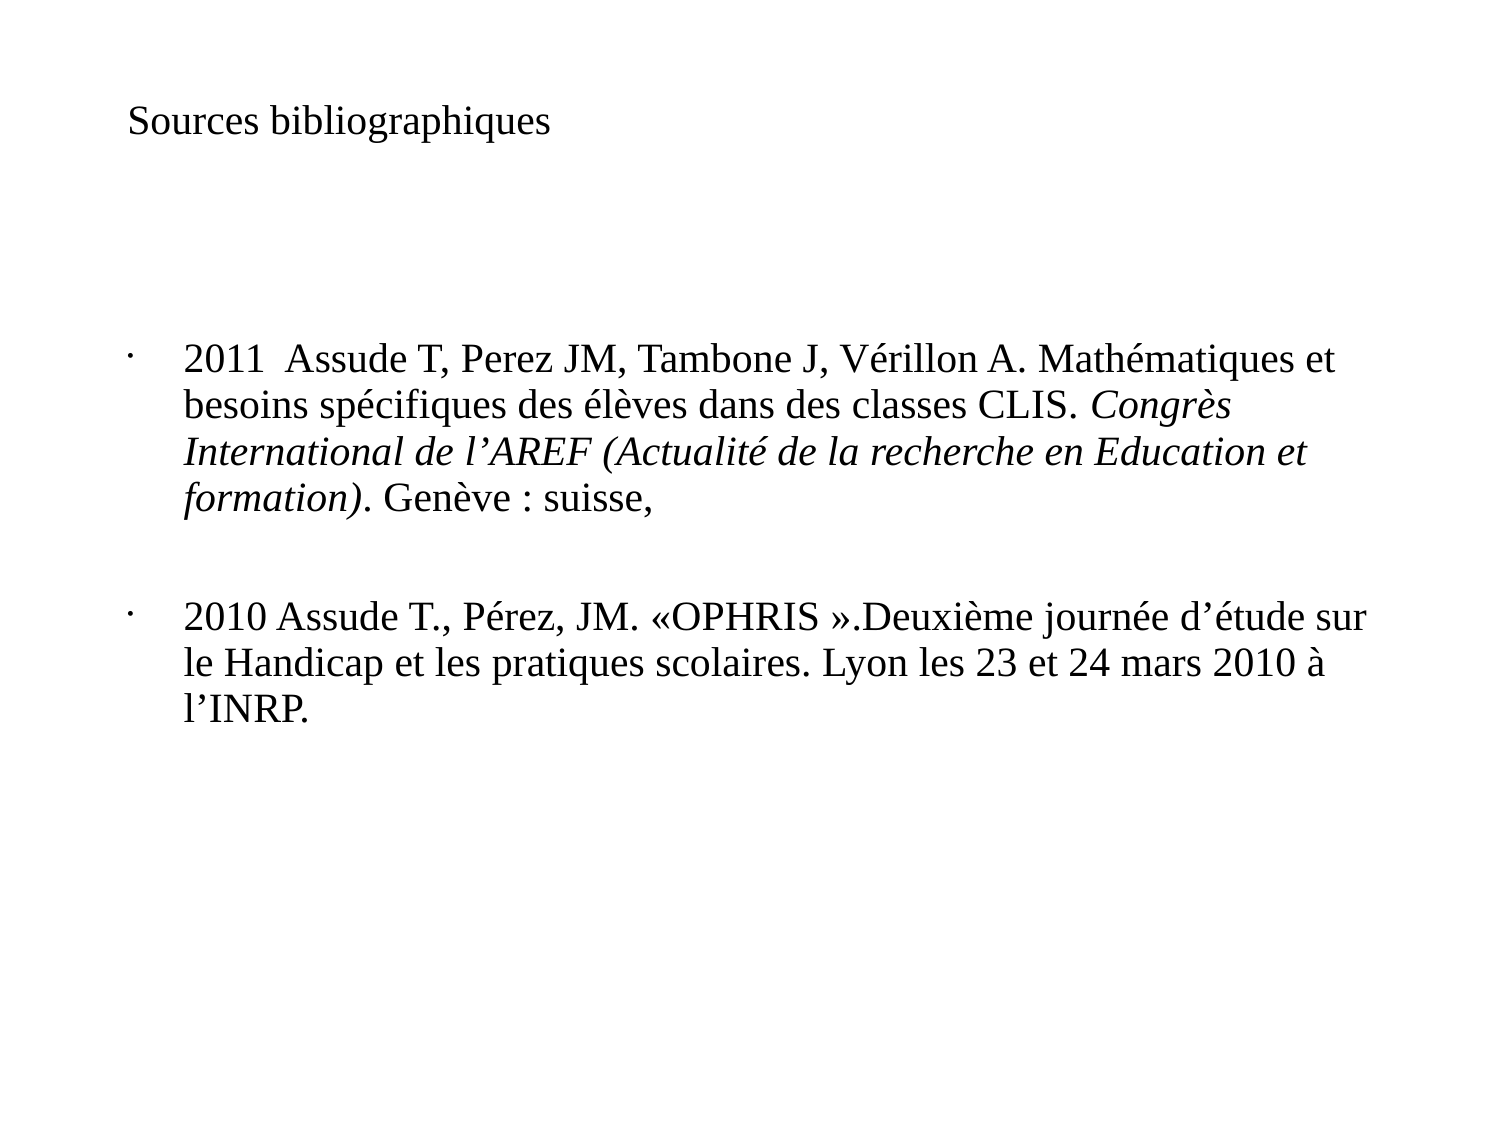

# Sources bibliographiques
2011 Assude T, Perez JM, Tambone J, Vérillon A. Mathématiques et besoins spécifiques des élèves dans des classes CLIS. Congrès International de l’AREF (Actualité de la recherche en Education et formation). Genève : suisse,
2010 Assude T., Pérez, JM. «OPHRIS ».Deuxième journée d’étude sur le Handicap et les pratiques scolaires. Lyon les 23 et 24 mars 2010 à l’INRP.